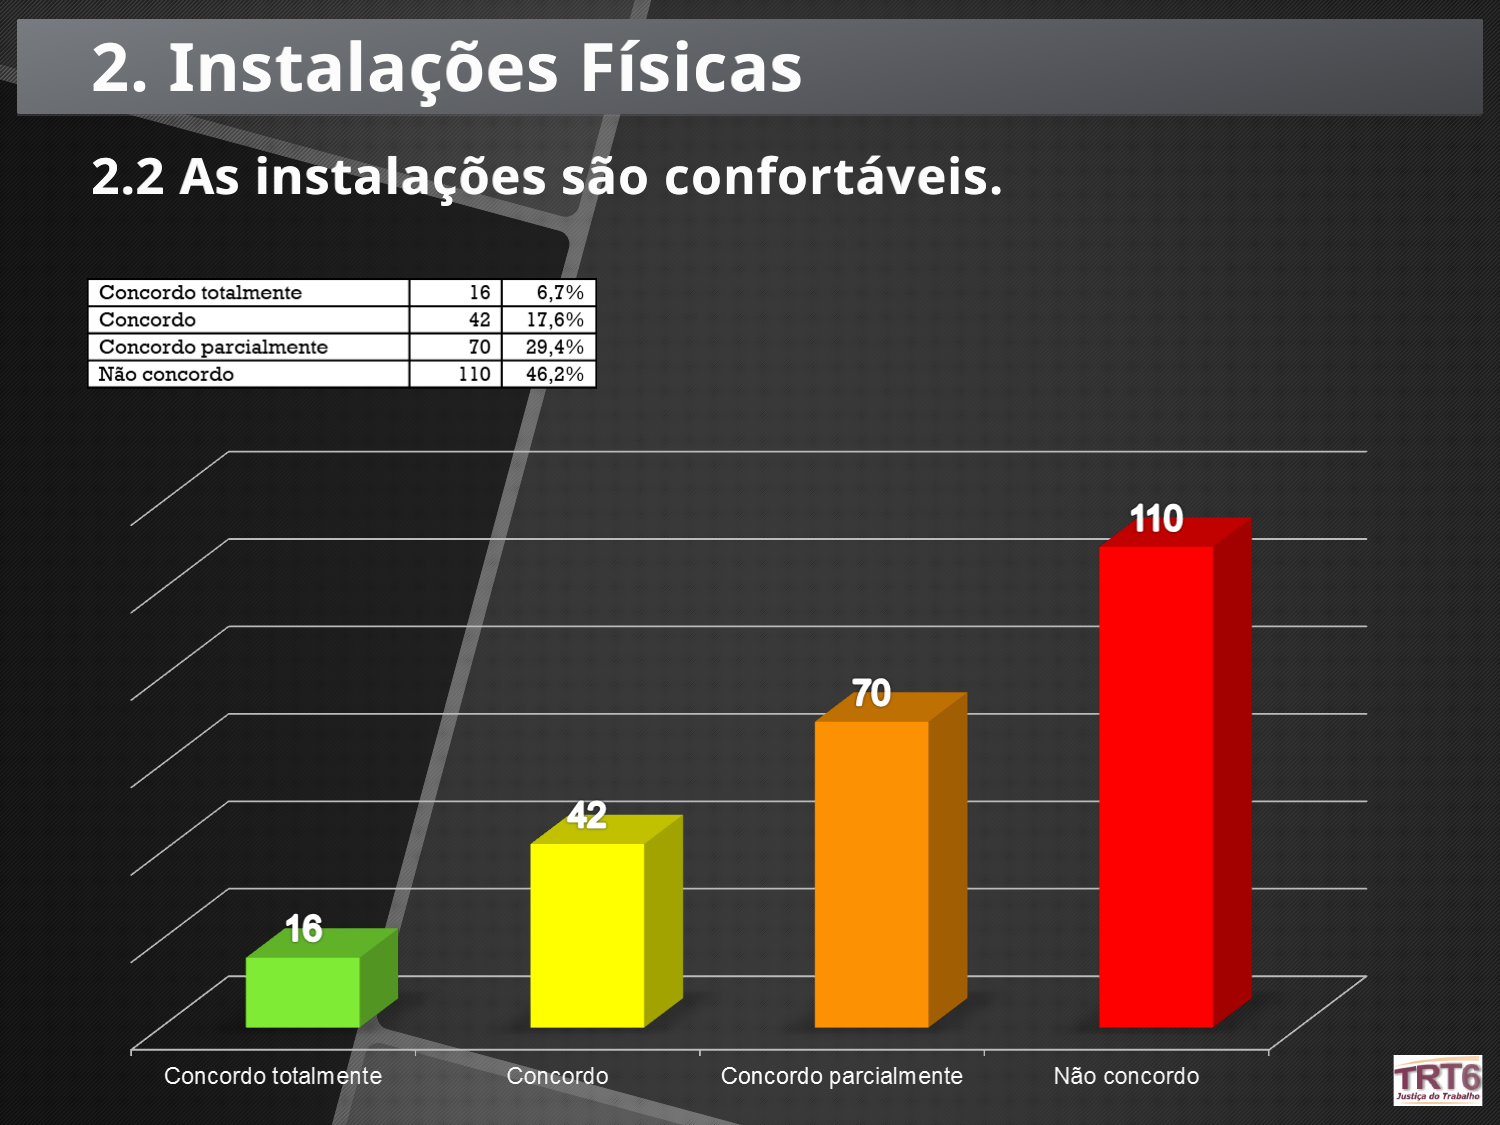

2. Instalações Físicas
2.2 As instalações são confortáveis.